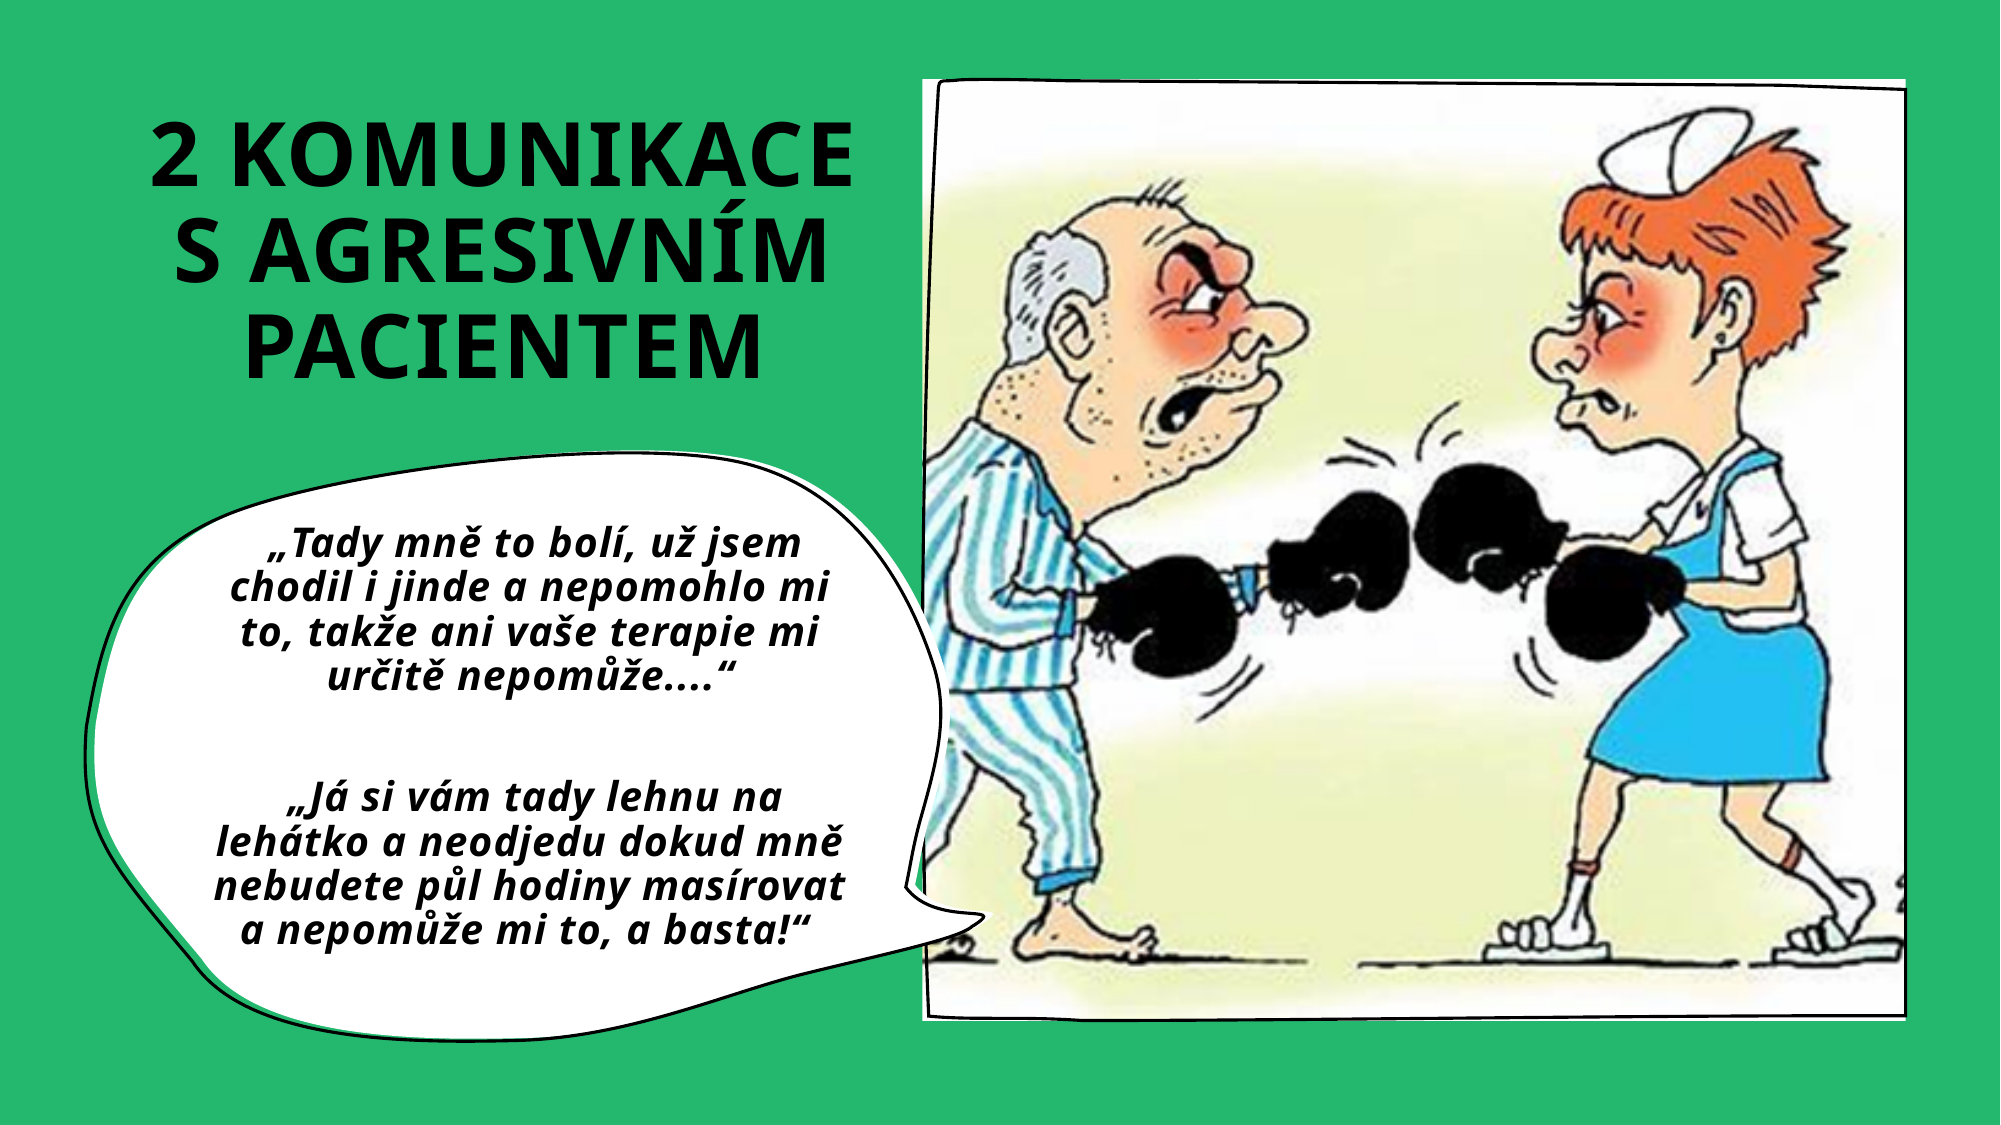

# 2 KOMUNIKACE S AGRESIVNÍM PACIENTEM
 „Tady mně to bolí, už jsem chodil i jinde a nepomohlo mi to, takže ani vaše terapie mi určitě nepomůže....“
 „Já si vám tady lehnu na lehátko a neodjedu dokud mně nebudete půl hodiny masírovat a nepomůže mi to, a basta!“